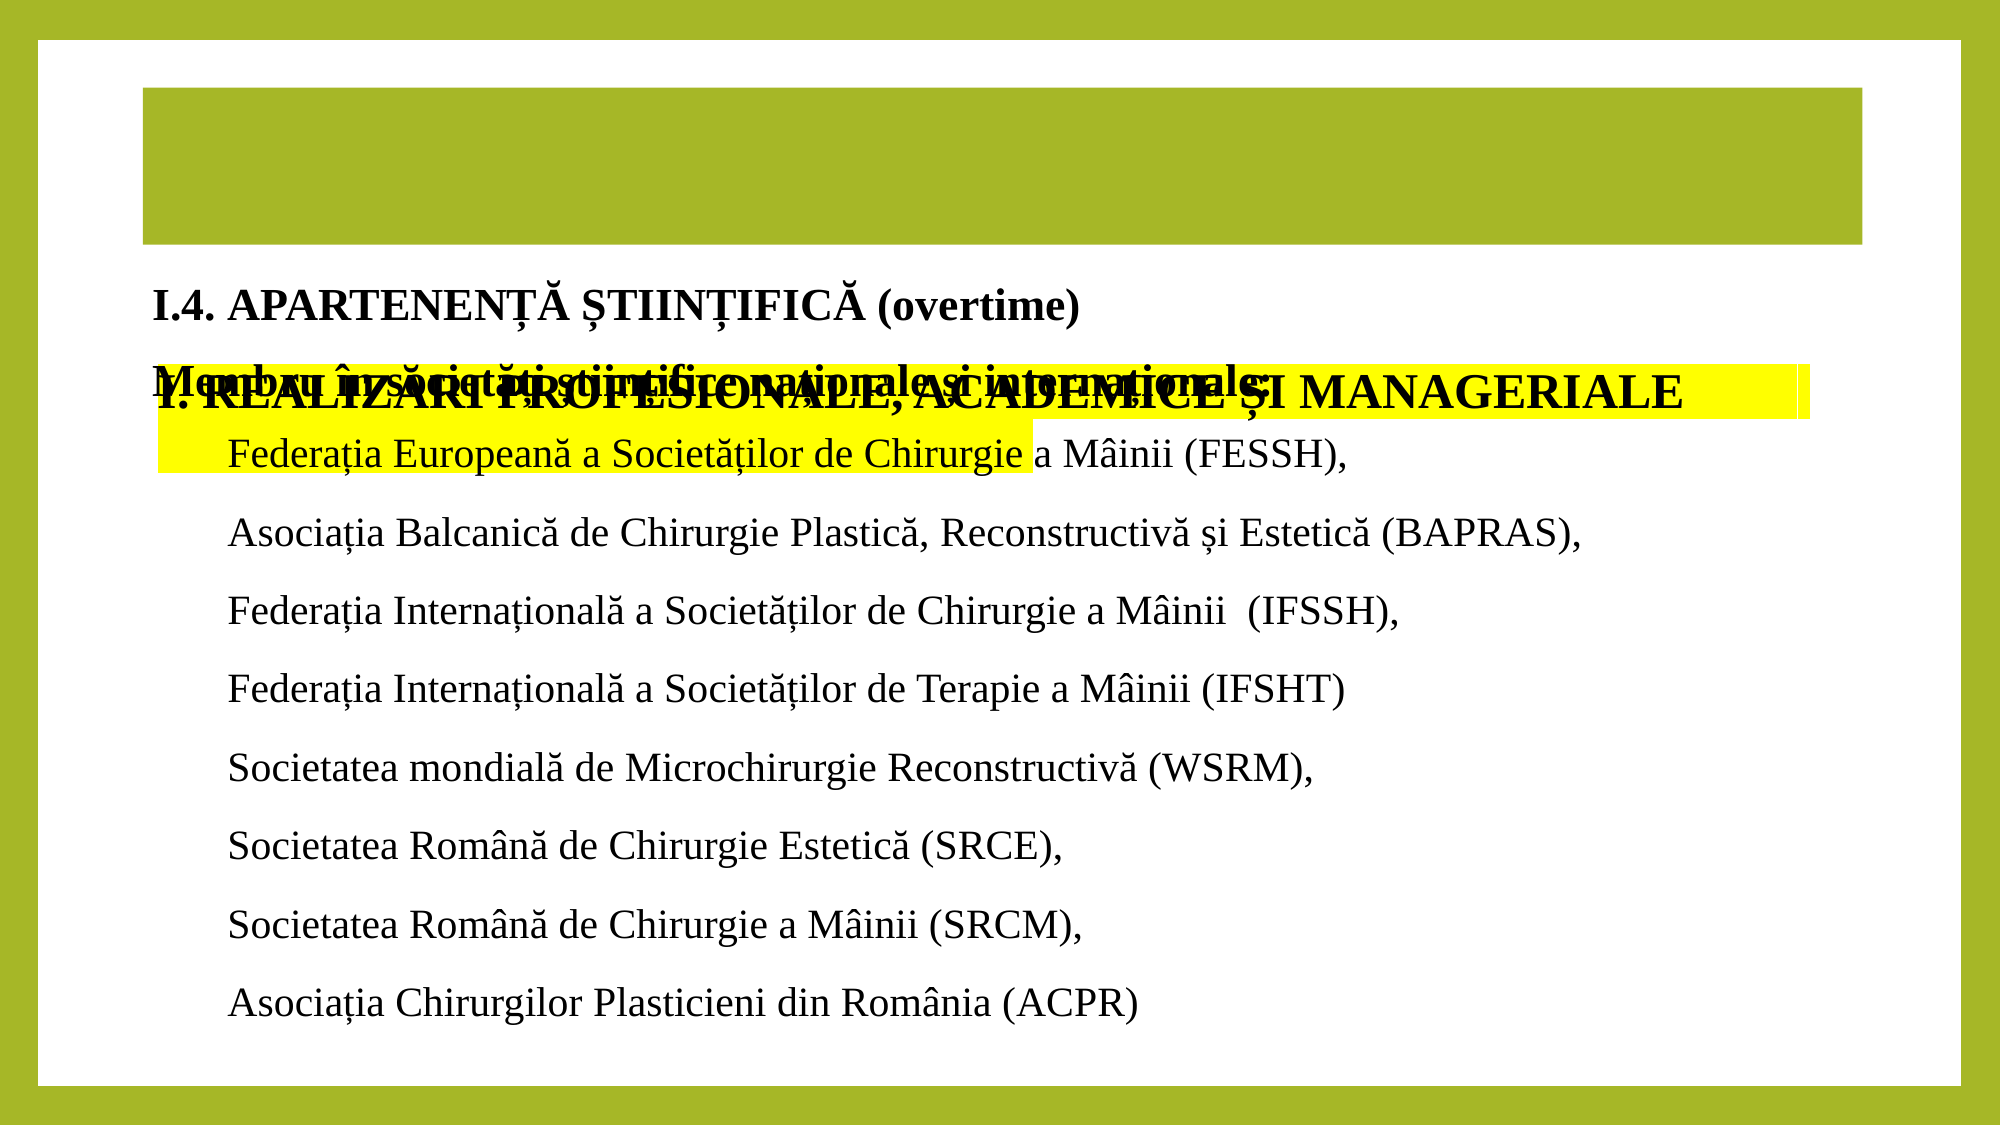

# I. REALIZĂRI PROFESIONALE, ACADEMICE ȘI MANAGERIALE
I.4. APARTENENȚĂ ȘTIINȚIFICĂ (overtime)
Membru în societăți științifice naționale și internaționale:
Federația Europeană a Societăților de Chirurgie a Mâinii (FESSH),
Asociația Balcanică de Chirurgie Plastică, Reconstructivă și Estetică (BAPRAS),
Federația Internațională a Societăților de Chirurgie a Mâinii (IFSSH),
Federația Internațională a Societăților de Terapie a Mâinii (IFSHT)
Societatea mondială de Microchirurgie Reconstructivă (WSRM),
Societatea Română de Chirurgie Estetică (SRCE),
Societatea Română de Chirurgie a Mâinii (SRCM),
Asociația Chirurgilor Plasticieni din România (ACPR)